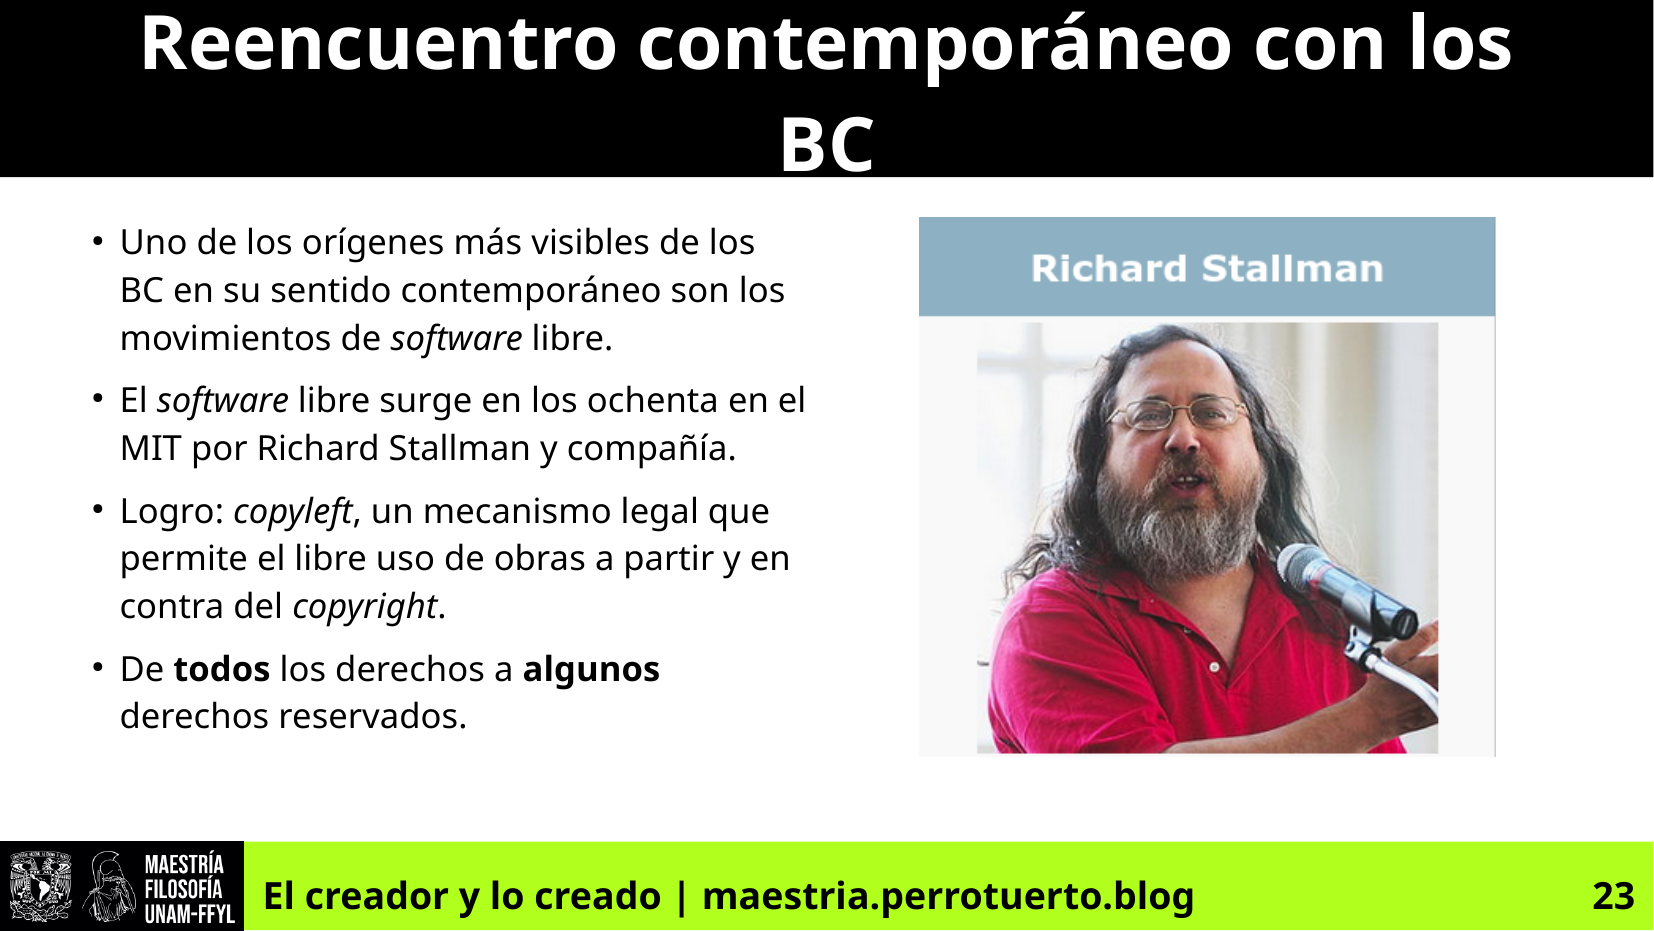

# Reencuentro contemporáneo con los BC
Uno de los orígenes más visibles de los BC en su sentido contemporáneo son los movimientos de software libre.
El software libre surge en los ochenta en el MIT por Richard Stallman y compañía.
Logro: copyleft, un mecanismo legal que permite el libre uso de obras a partir y en contra del copyright.
De todos los derechos a algunos derechos reservados.